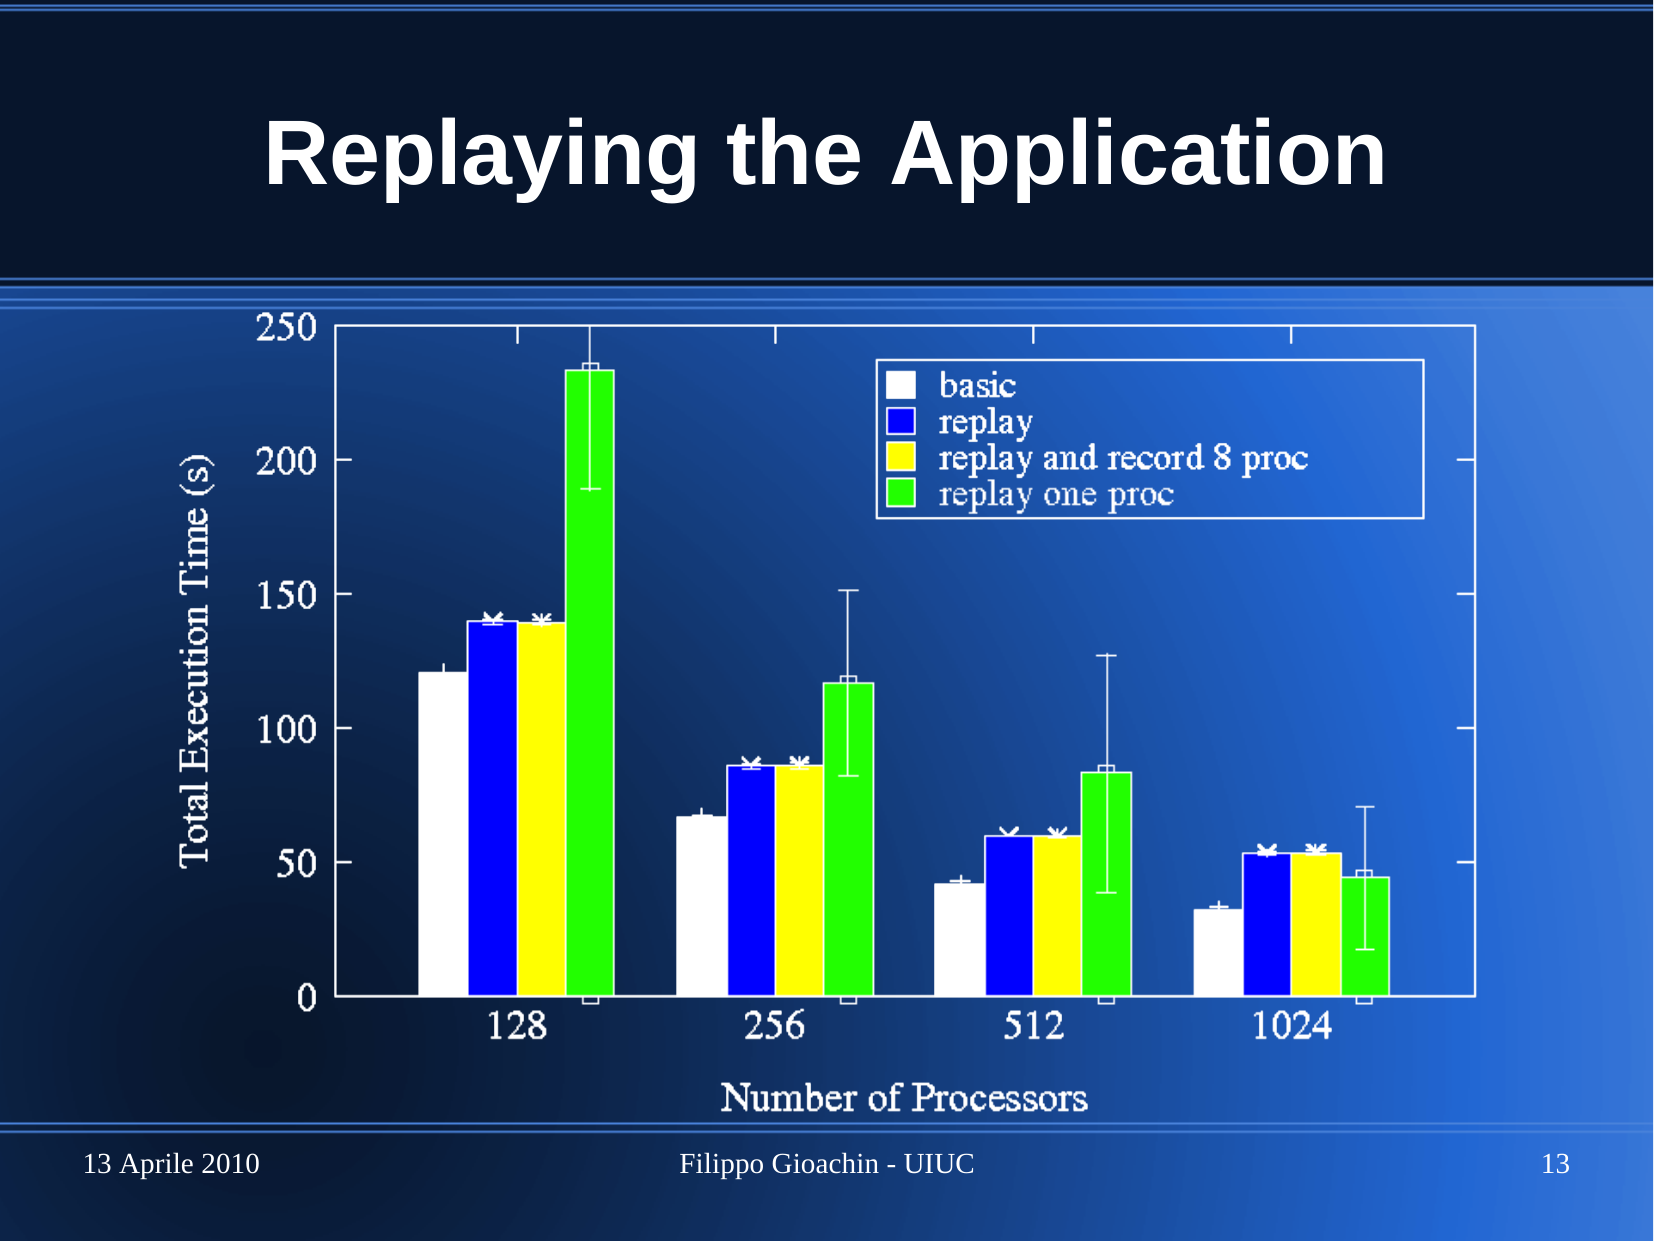

# Replaying the Application
13 Aprile 2010
Filippo Gioachin - UIUC
13